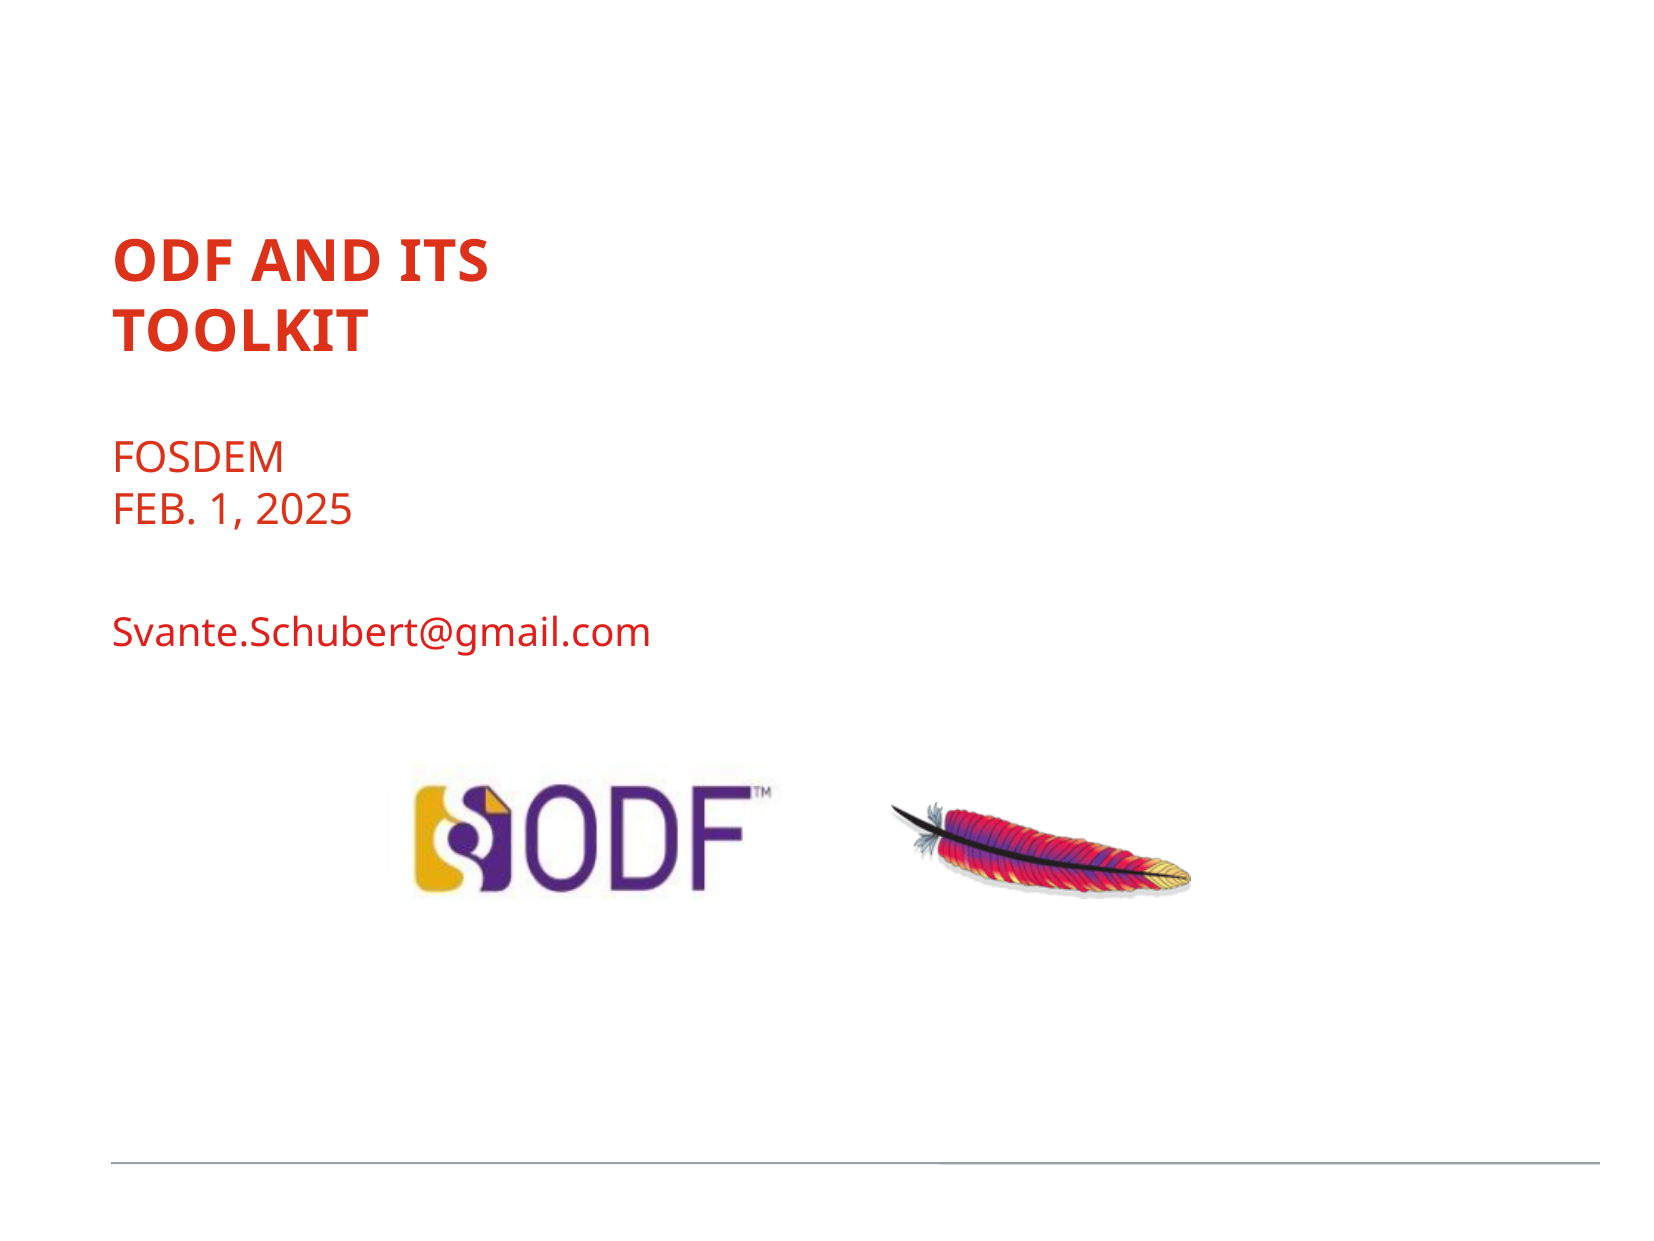

ODF and its
toolkit
# FOSDEM
Feb. 1, 2025
Svante.Schubert@gmail.com